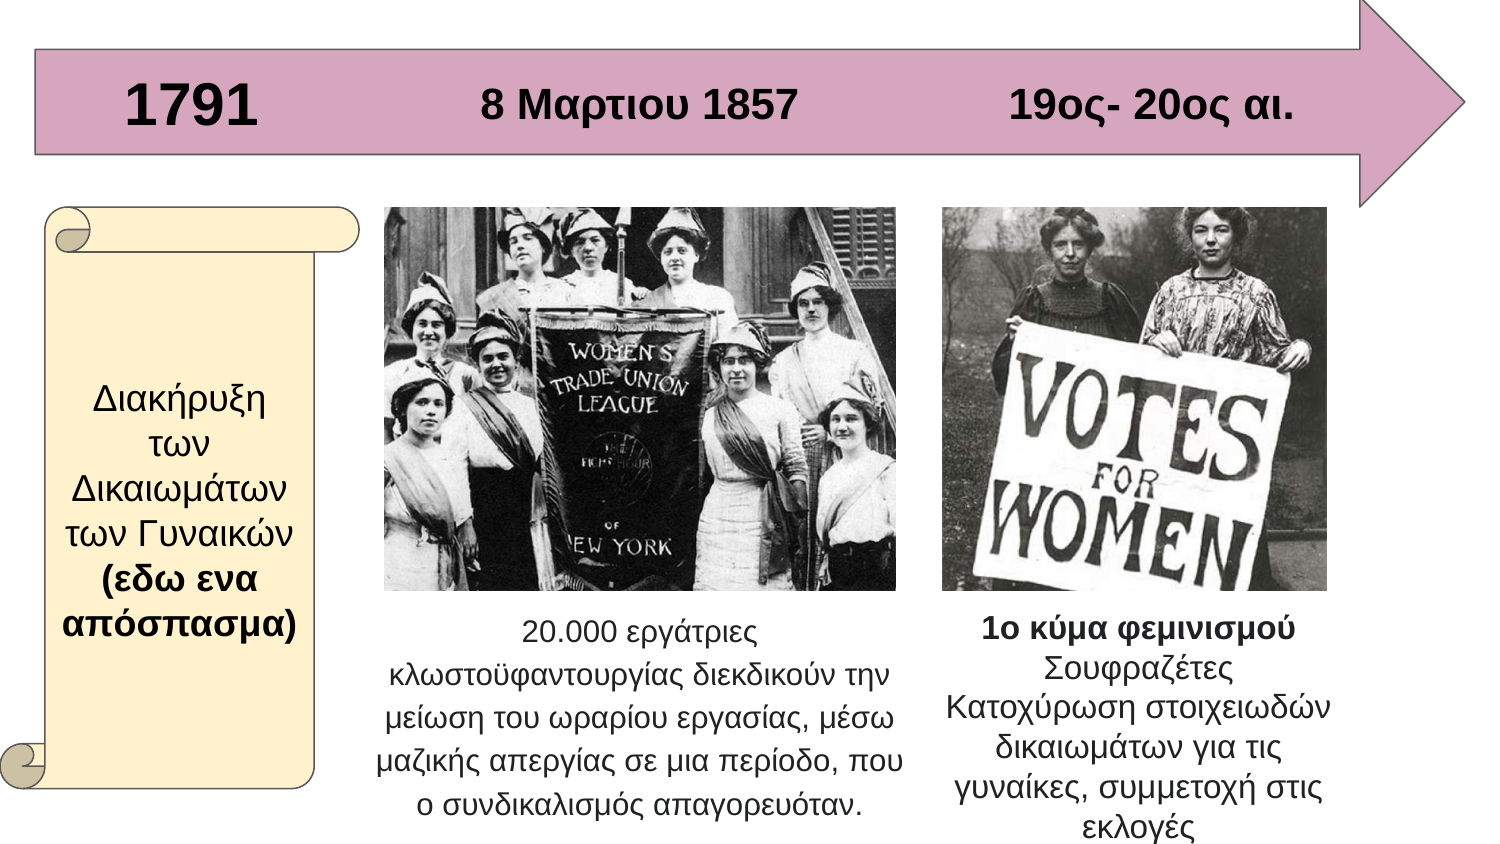

1791
8 Μαρτιου 1857
19ος- 20ος αι.
Διακήρυξη των Δικαιωμάτων των Γυναικών
(εδω ενα απόσπασμα)
20.000 εργάτριες κλωστοϋφαντουργίας διεκδικούν την μείωση του ωραρίου εργασίας, μέσω μαζικής απεργίας σε μια περίοδο, που ο συνδικαλισμός απαγορευόταν.
1ο κύμα φεμινισμού
Σουφραζέτες
Κατοχύρωση στοιχειωδών δικαιωμάτων για τις γυναίκες, συμμετοχή στις εκλογές